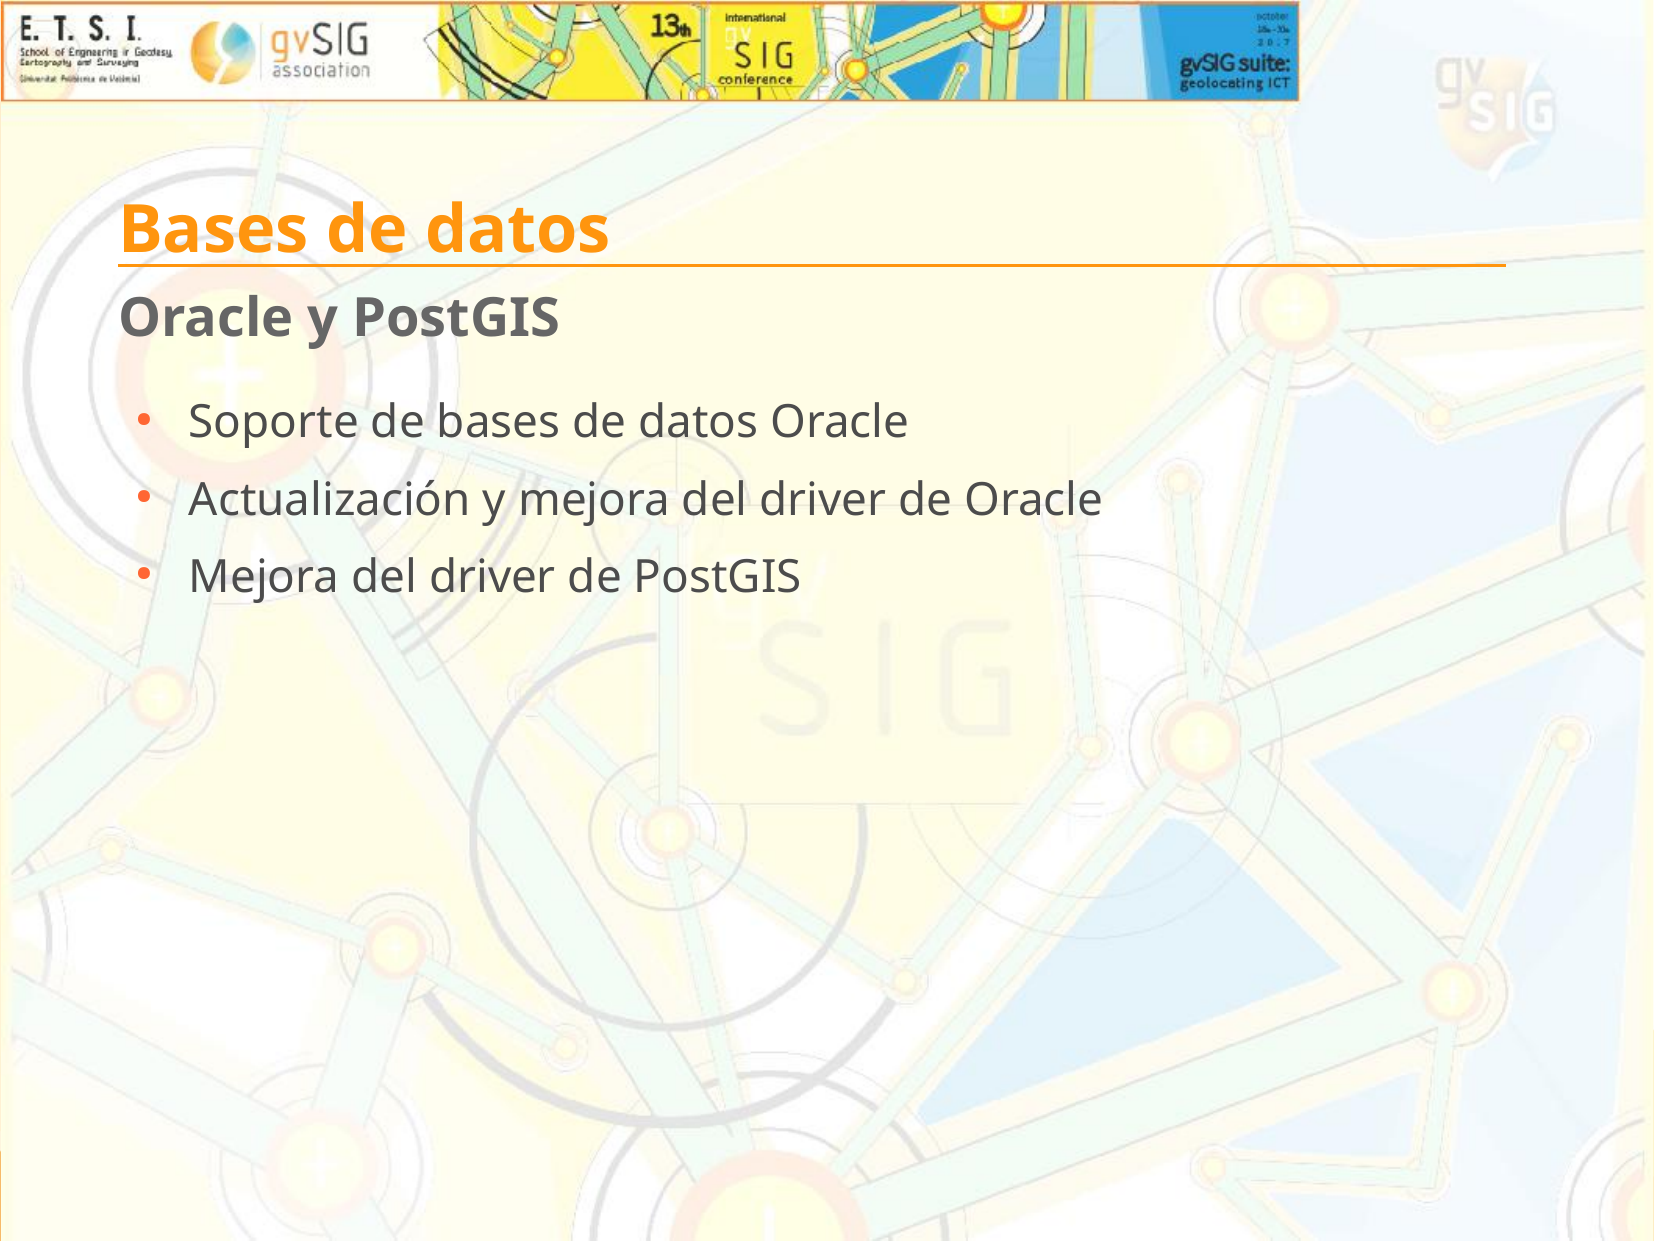

# Bases de datos
Oracle y PostGIS
Soporte de bases de datos Oracle
Actualización y mejora del driver de Oracle
Mejora del driver de PostGIS